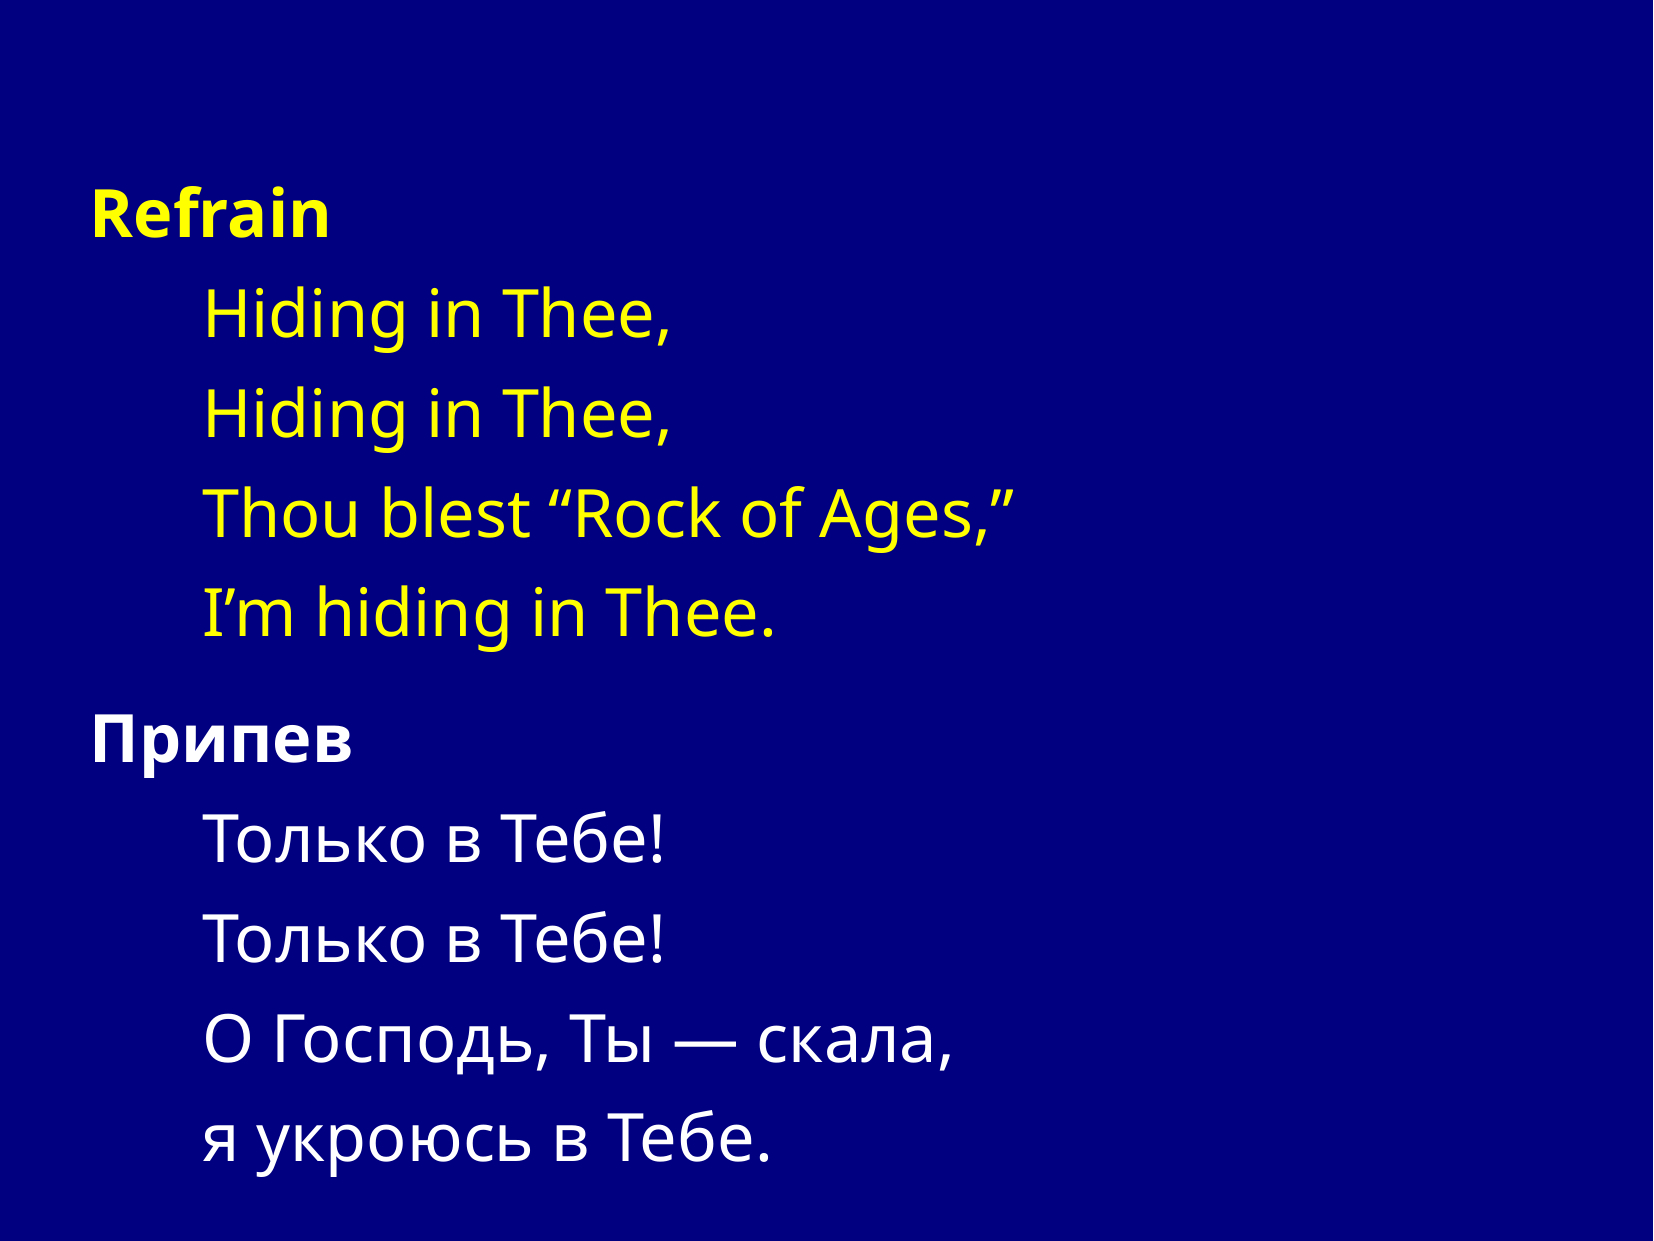

Refrain
	Hiding in Thee,
	Hiding in Thee,
	Thou blest “Rock of Ages,”
	I’m hiding in Thee.
Припев
	Только в Тебе!
	Только в Тебе!
	О Господь, Ты — скала,
	я укроюсь в Тебе.